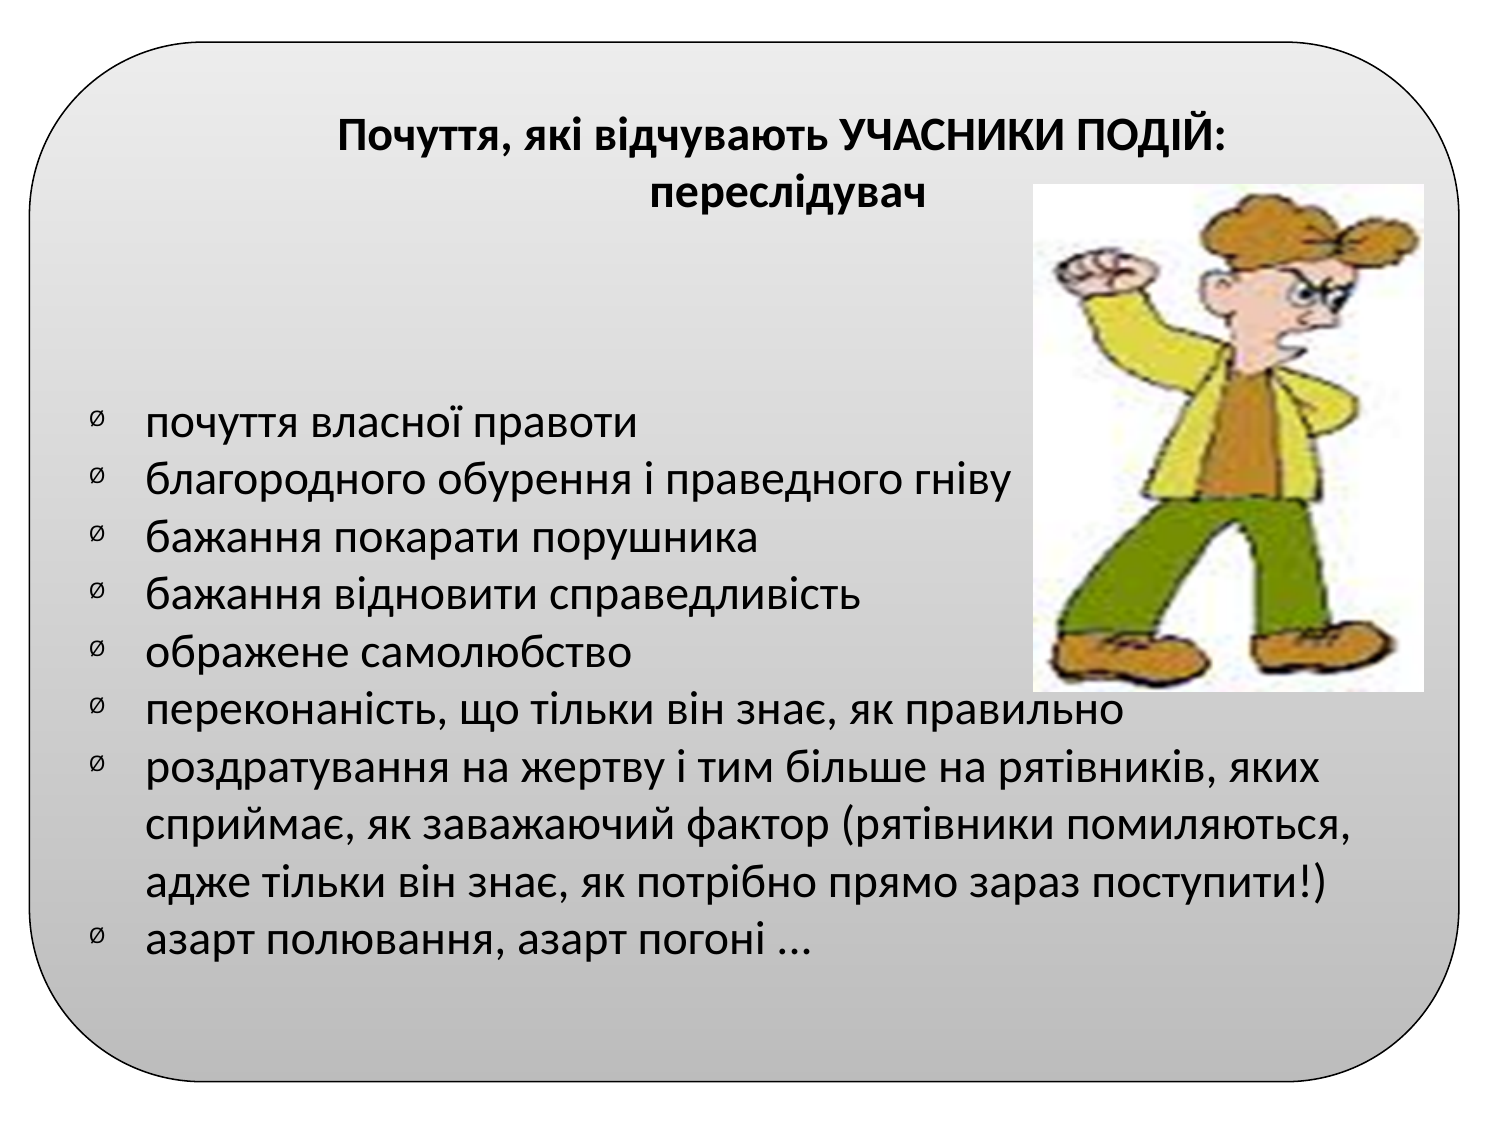

Почуття, які відчувають УЧАСНИКИ ПОДІЙ:
переслідувач
почуття власної правоти
благородного обурення і праведного гніву
бажання покарати порушника
бажання відновити справедливість
ображене самолюбство
переконаність, що тільки він знає, як правильно
роздратування на жертву і тим більше на рятівників, яких сприймає, як заважаючий фактор (рятівники помиляються, адже тільки він знає, як потрібно прямо зараз поступити!)
азарт полювання, азарт погоні ...